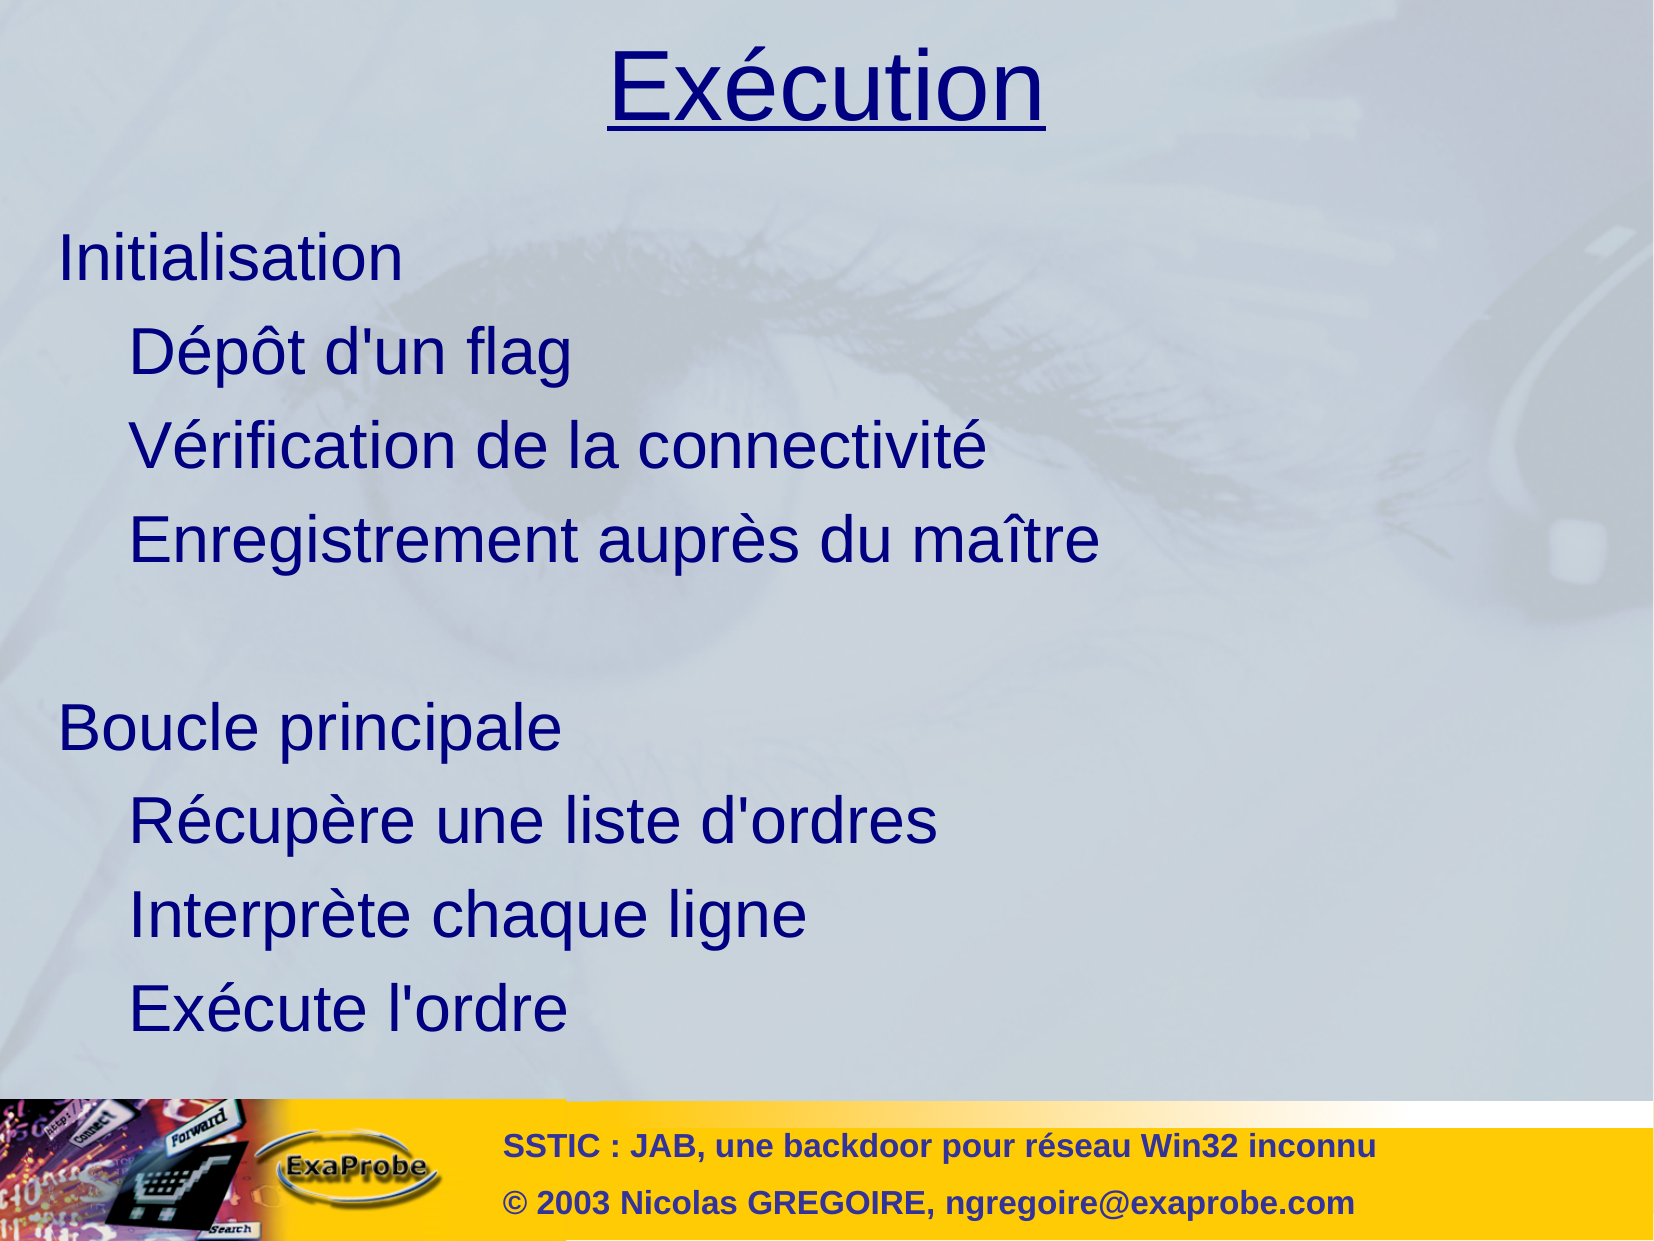

# Exécution
 Initialisation
 Dépôt d'un flag
 Vérification de la connectivité
 Enregistrement auprès du maître
 Boucle principale
 Récupère une liste d'ordres
 Interprète chaque ligne
 Exécute l'ordre